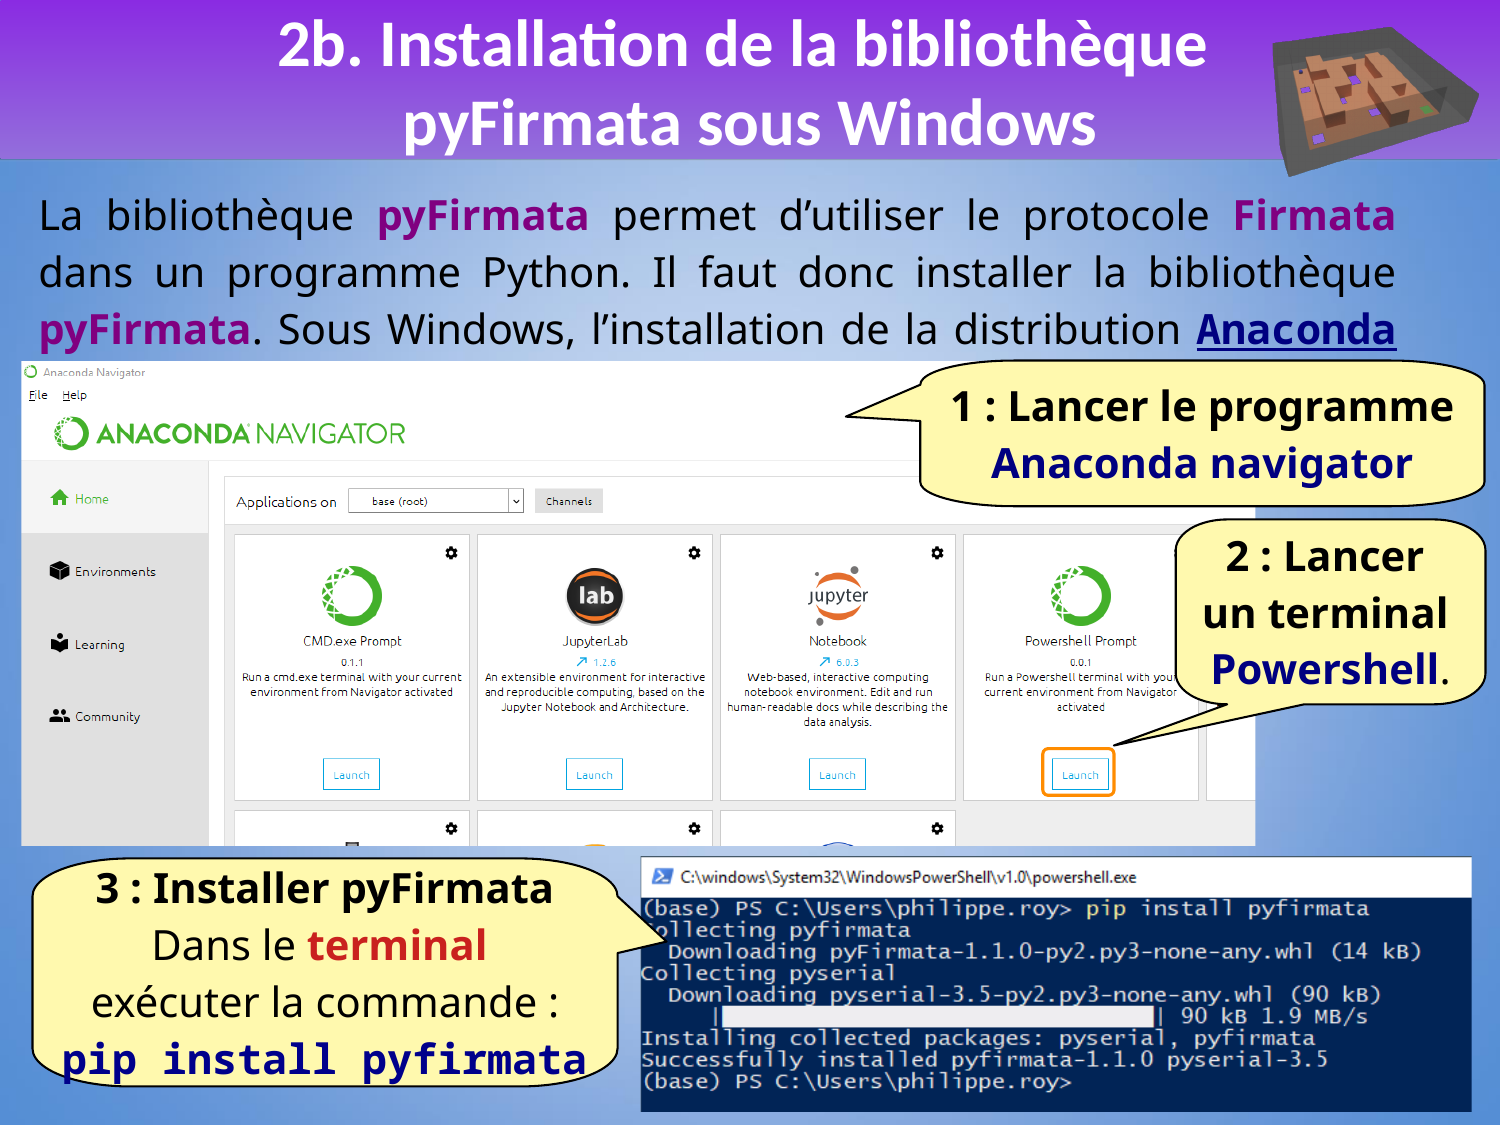

2b. Installation de la bibliothèque
pyFirmata sous Windows
La bibliothèque pyFirmata permet d’utiliser le protocole Firmata dans un programme Python. Il faut donc installer la bibliothèque pyFirmata. Sous Windows, l’installation de la distribution Anaconda est une solution simple et efficace de mettre en place un environnement Python.
1 : Lancer le programme
Anaconda navigator
2 : Lancer
un terminal
Powershell.
3 : Installer pyFirmata
Dans le terminal
exécuter la commande :
pip install pyfirmata